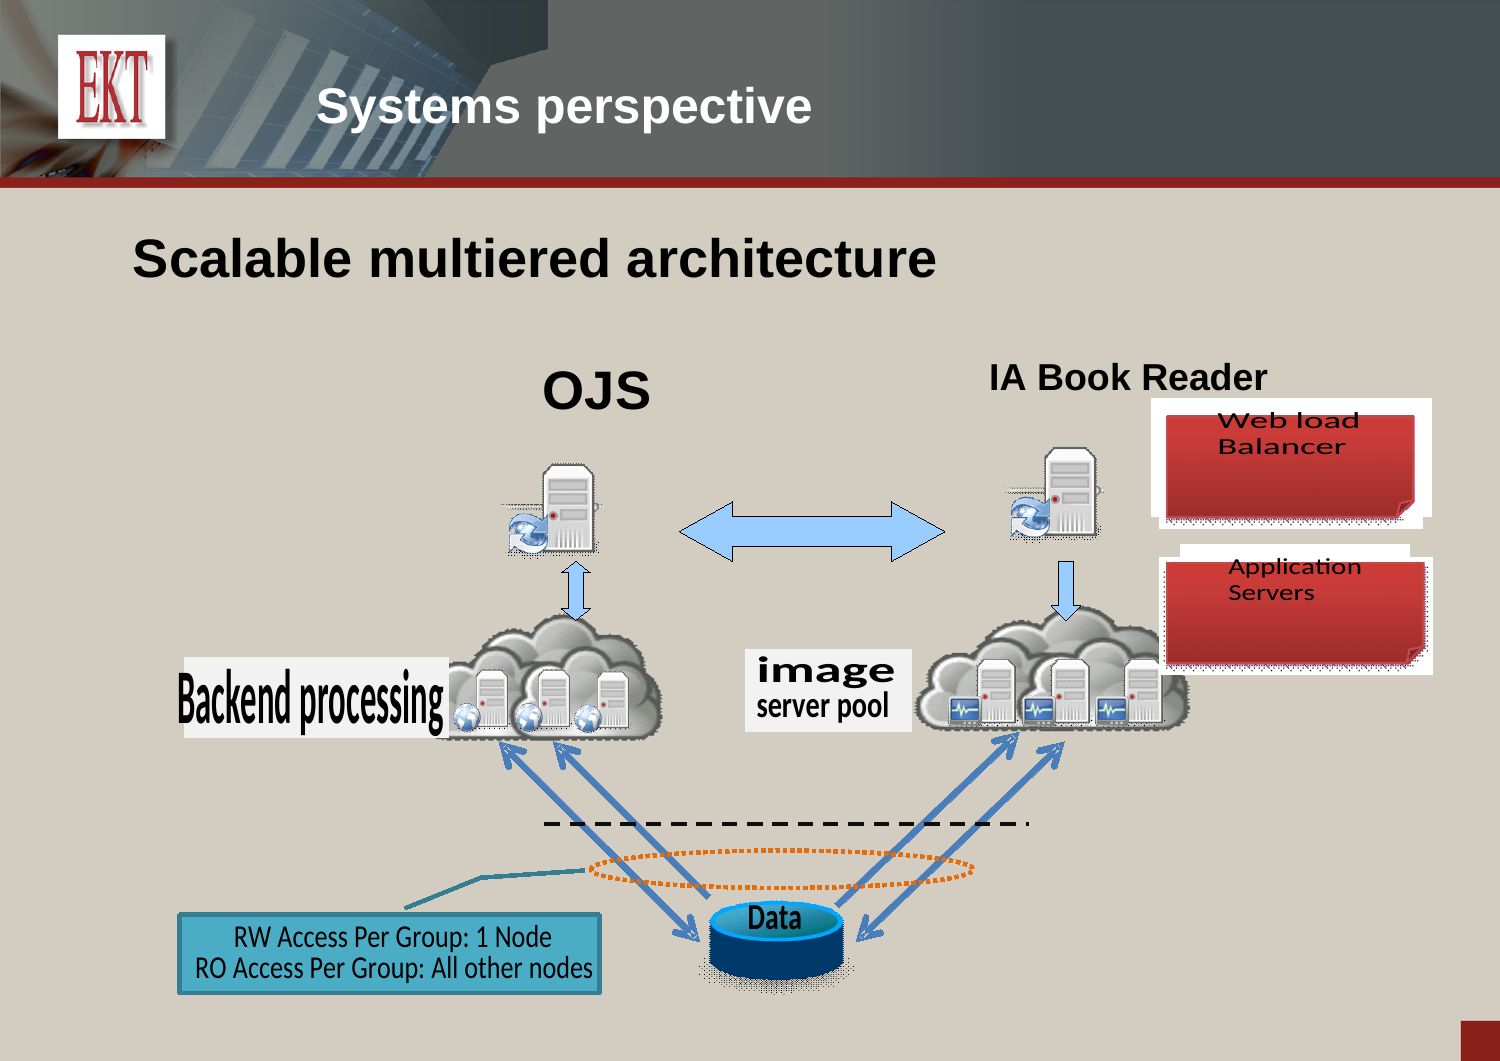

# Systems perspective
Scalable multiered architecture
IA Book Reader
OJS
Web load
Balancer
Application
Servers
image
Backend processing
server pool
Data
RW Access Per Group: 1 Node
RO Access Per Group: All other nodes